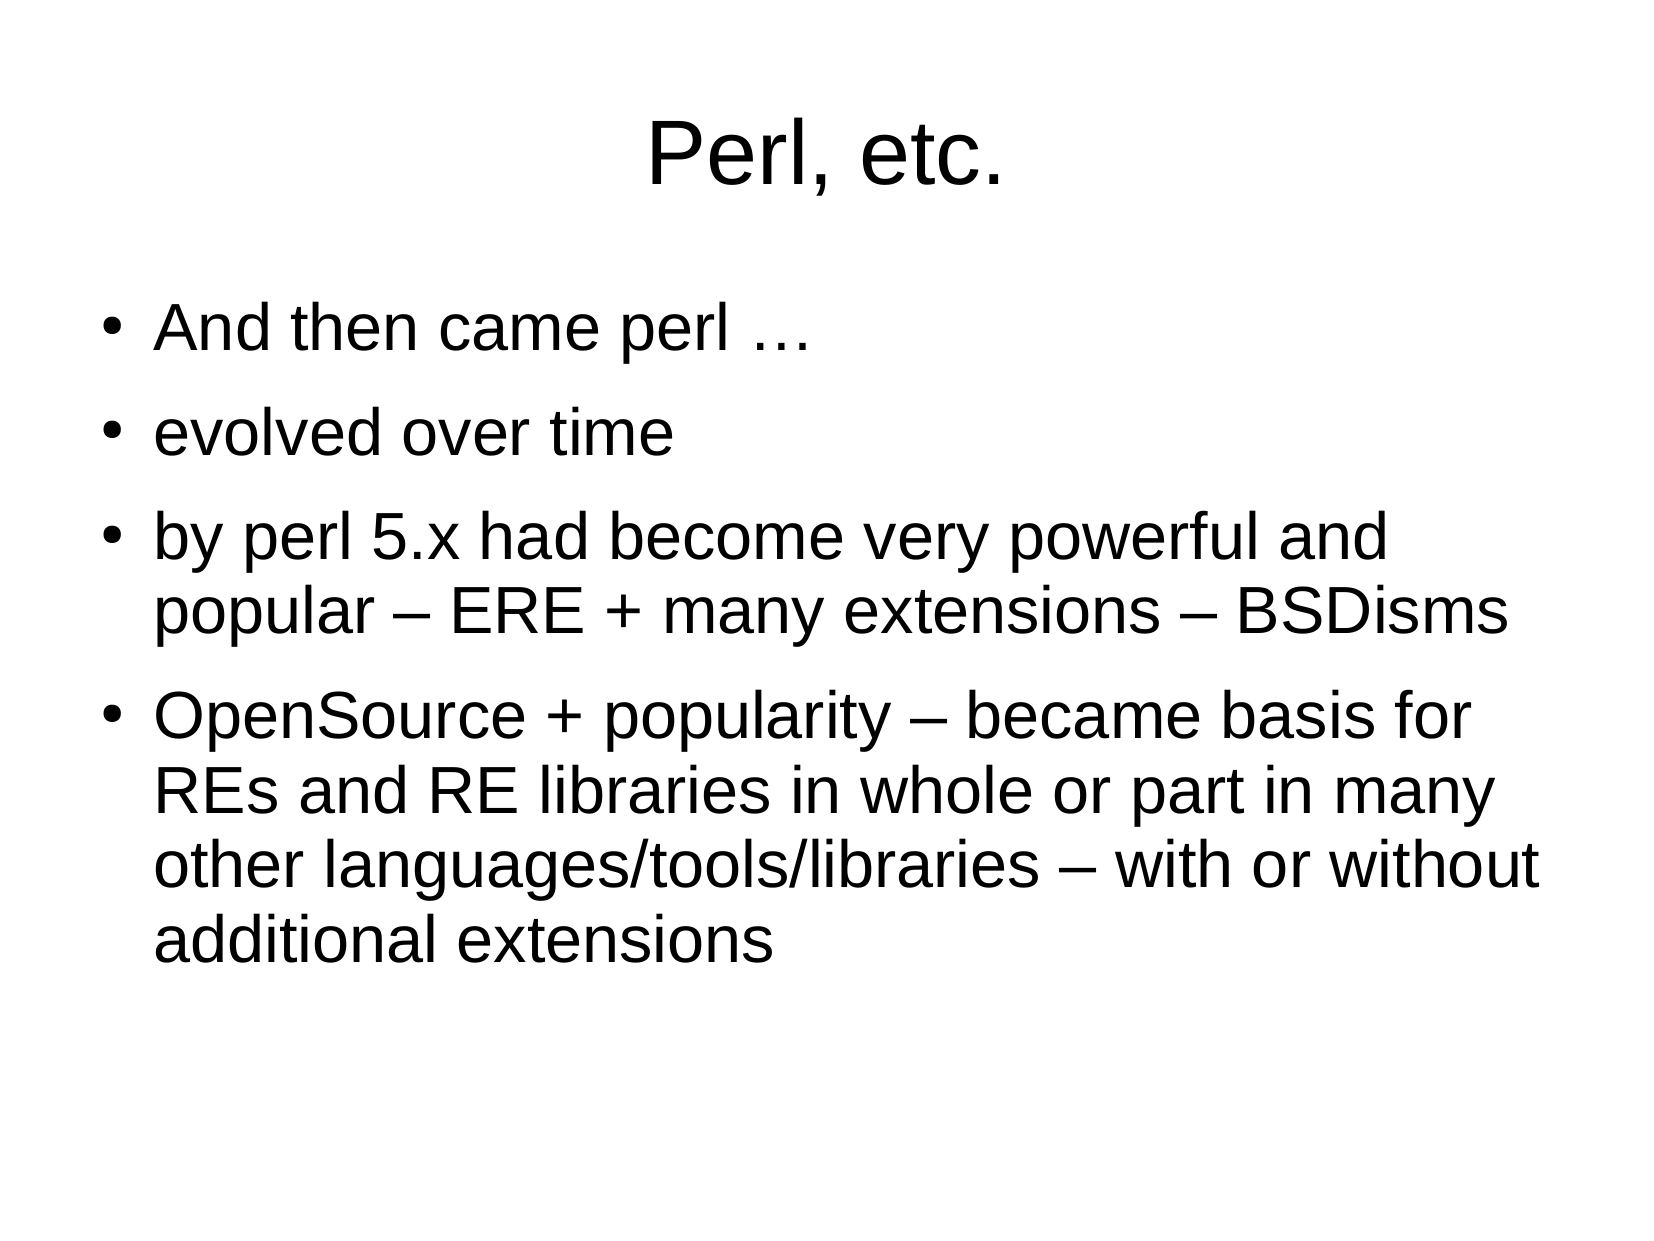

# Perl, etc.
And then came perl …
evolved over time
by perl 5.x had become very powerful and popular – ERE + many extensions – BSDisms
OpenSource + popularity – became basis for REs and RE libraries in whole or part in many other languages/tools/libraries – with or without additional extensions